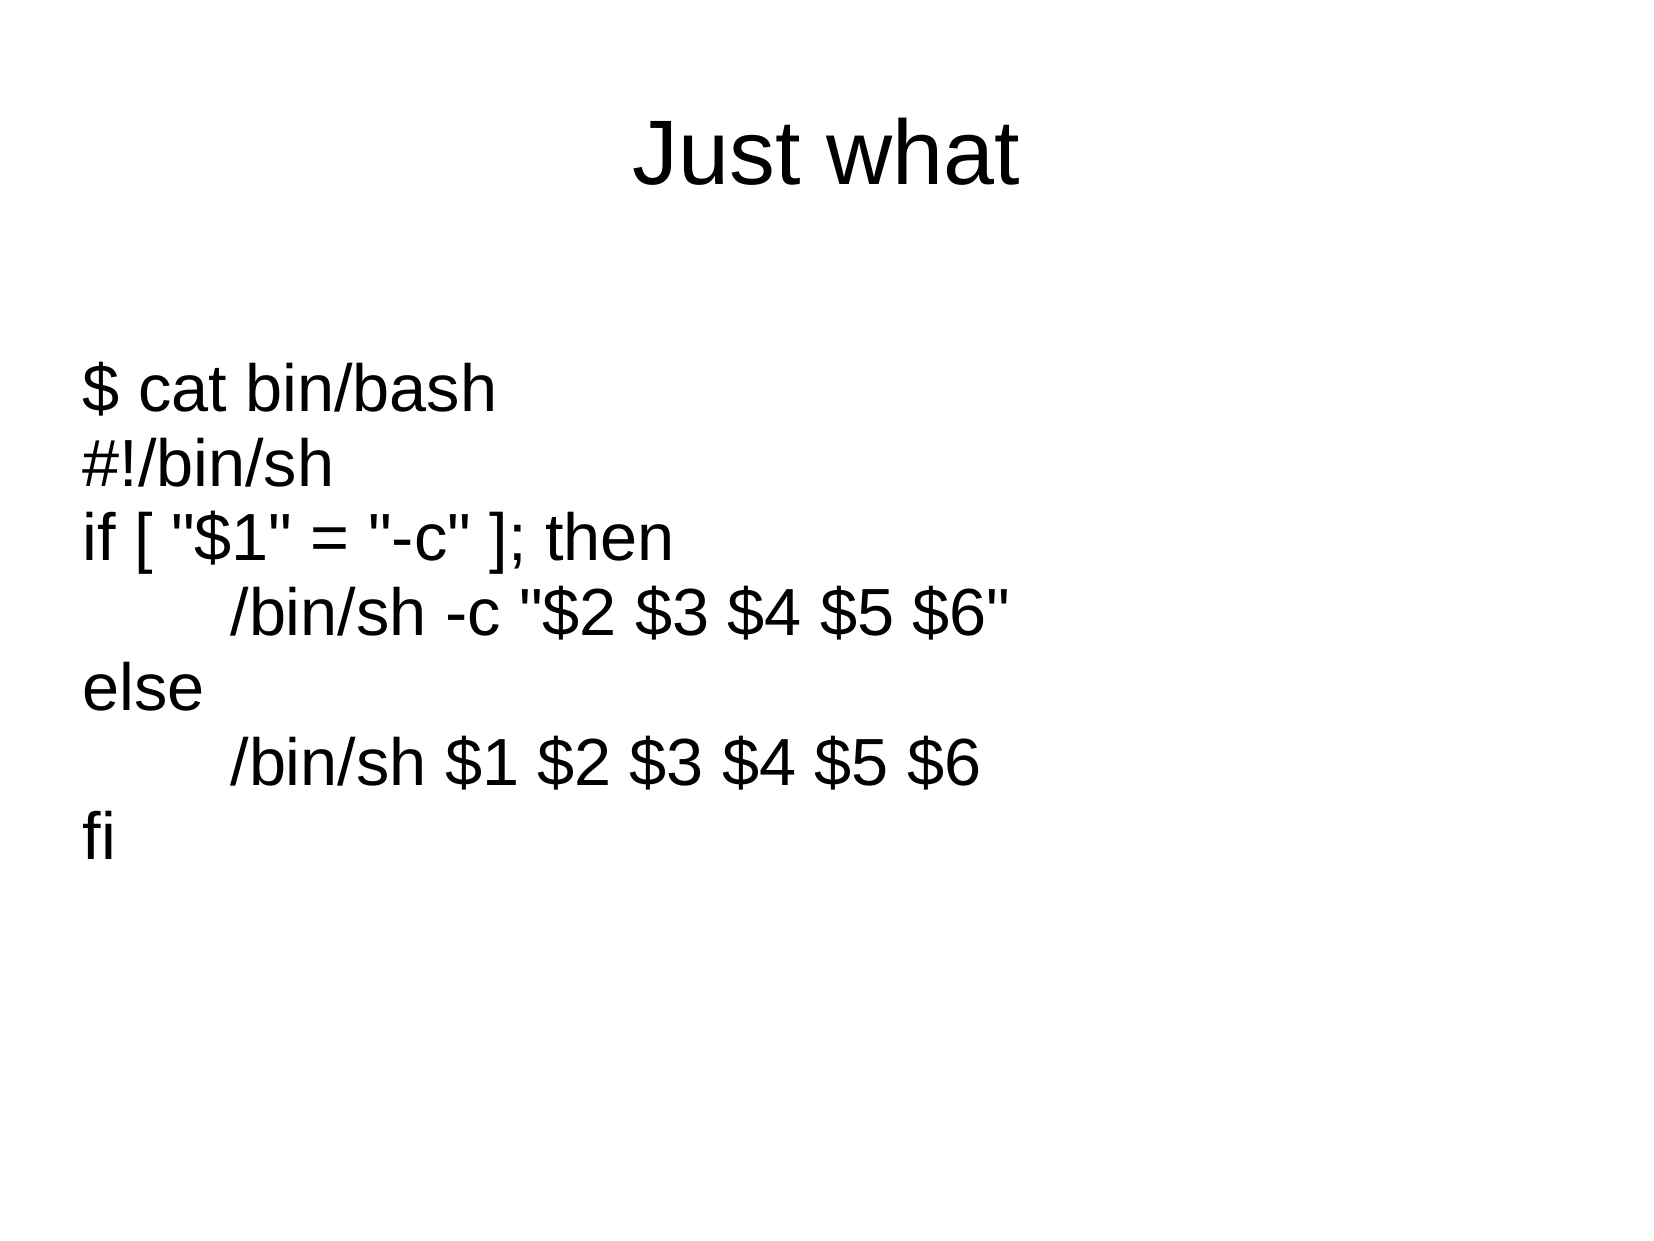

# Just what
$ cat bin/bash
#!/bin/sh
if [ "$1" = "-c" ]; then
 /bin/sh -c "$2 $3 $4 $5 $6"
else
 /bin/sh $1 $2 $3 $4 $5 $6
fi